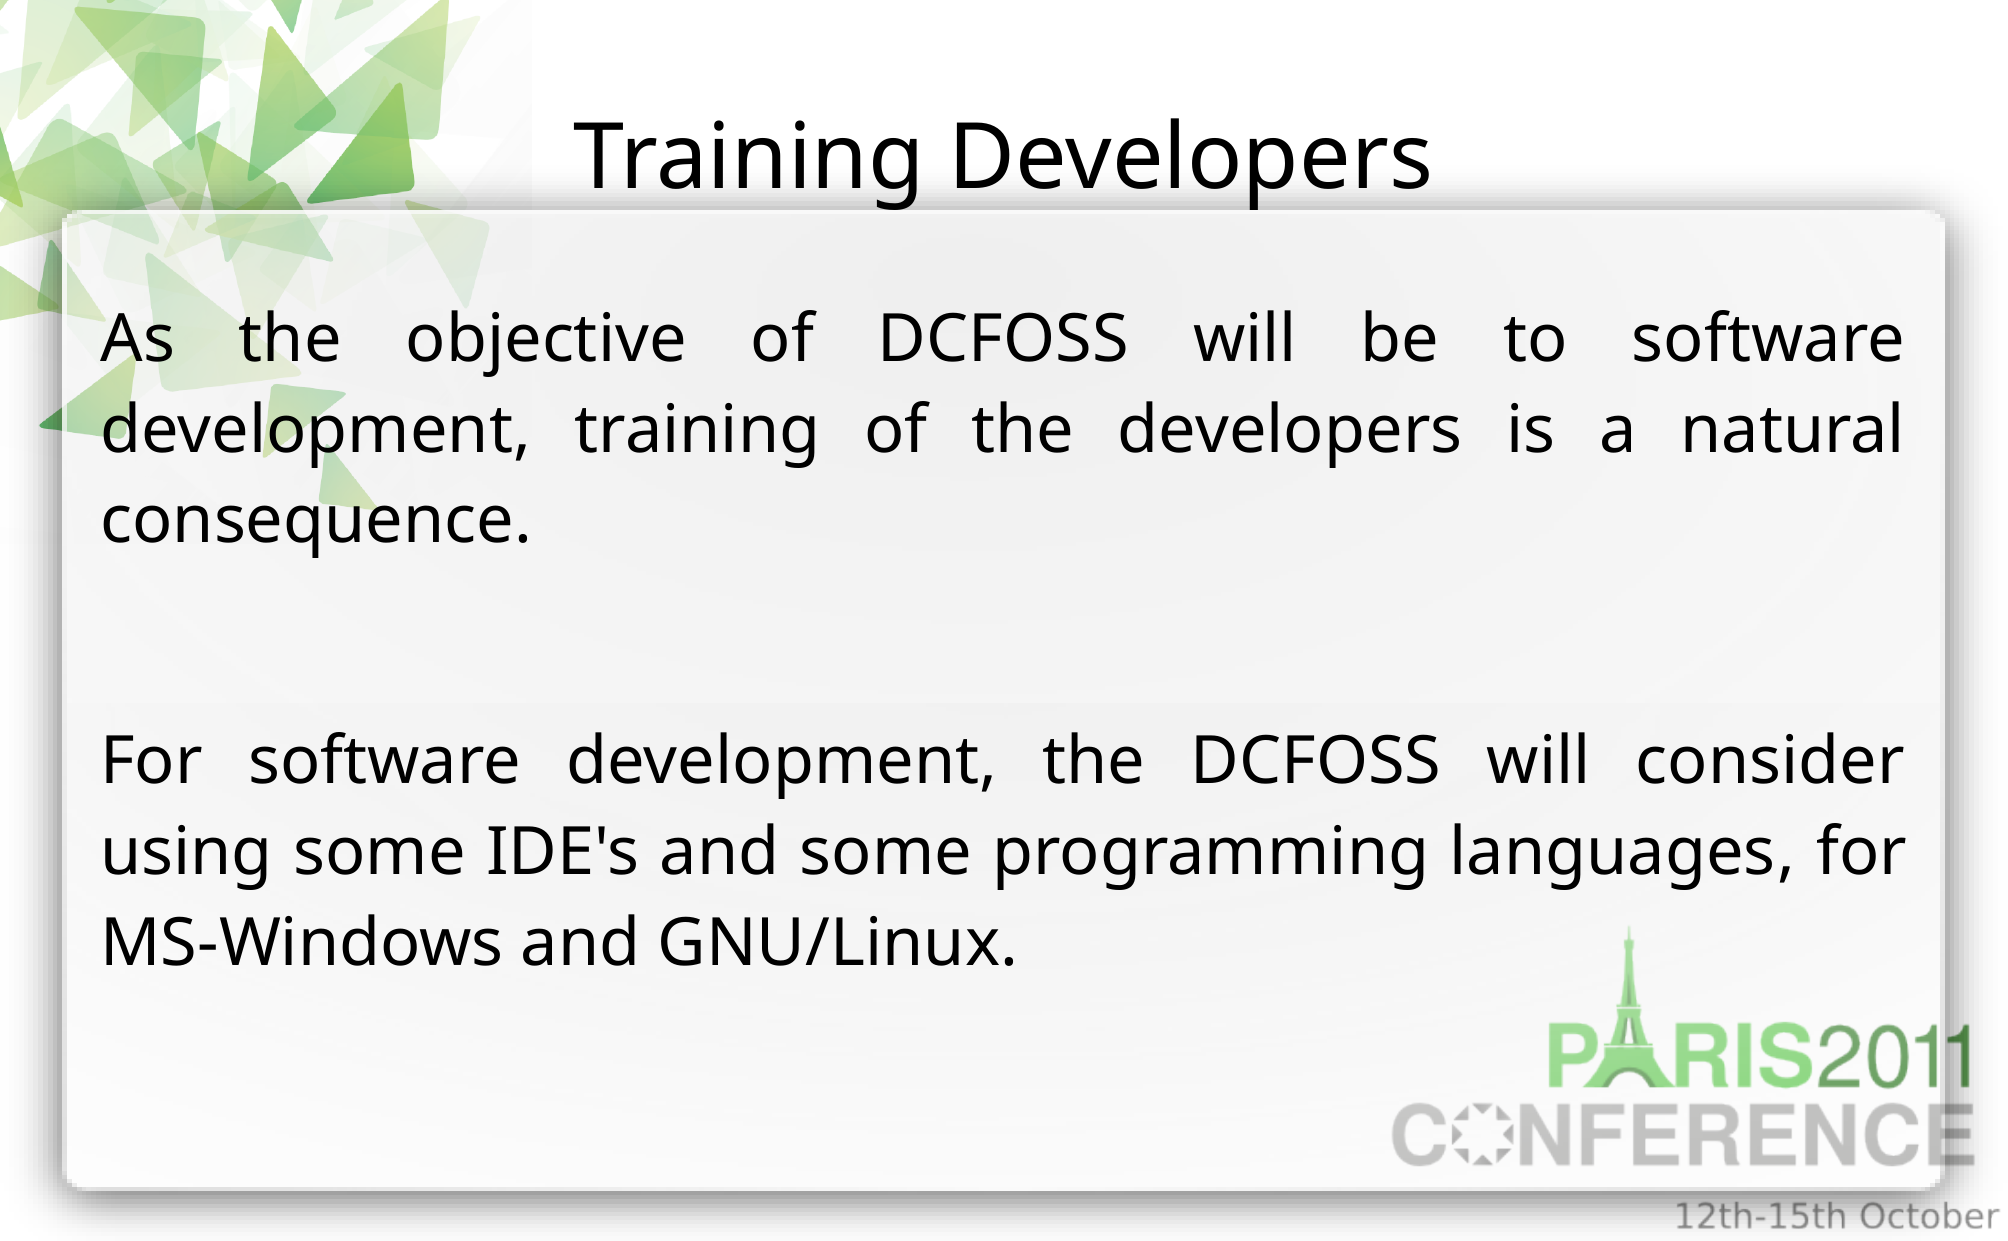

# Training Developers
As the objective of DCFOSS will be to software development, training of the developers is a natural consequence.
For software development, the DCFOSS will consider using some IDE's and some programming languages​​, for MS-Windows and GNU/Linux.